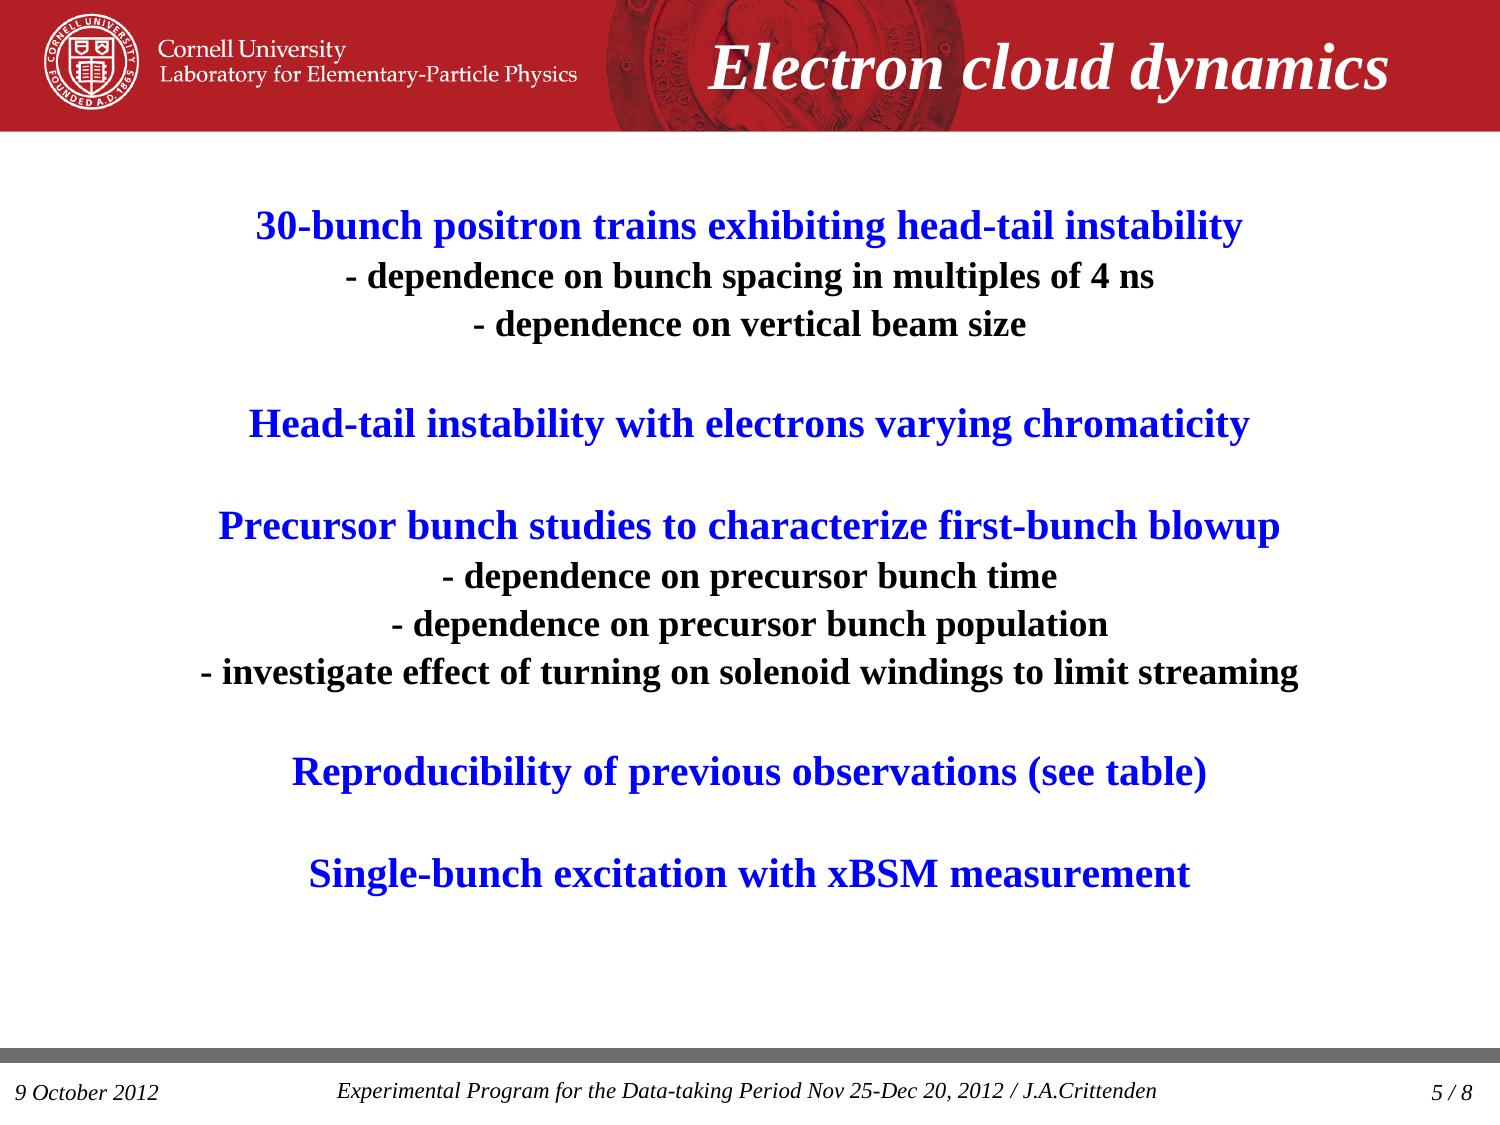

# Electron cloud dynamics
30-bunch positron trains exhibiting head-tail instability
- dependence on bunch spacing in multiples of 4 ns
- dependence on vertical beam size
Head-tail instability with electrons varying chromaticity
Precursor bunch studies to characterize first-bunch blowup
- dependence on precursor bunch time
- dependence on precursor bunch population
- investigate effect of turning on solenoid windings to limit streaming
Reproducibility of previous observations (see table)
Single-bunch excitation with xBSM measurement